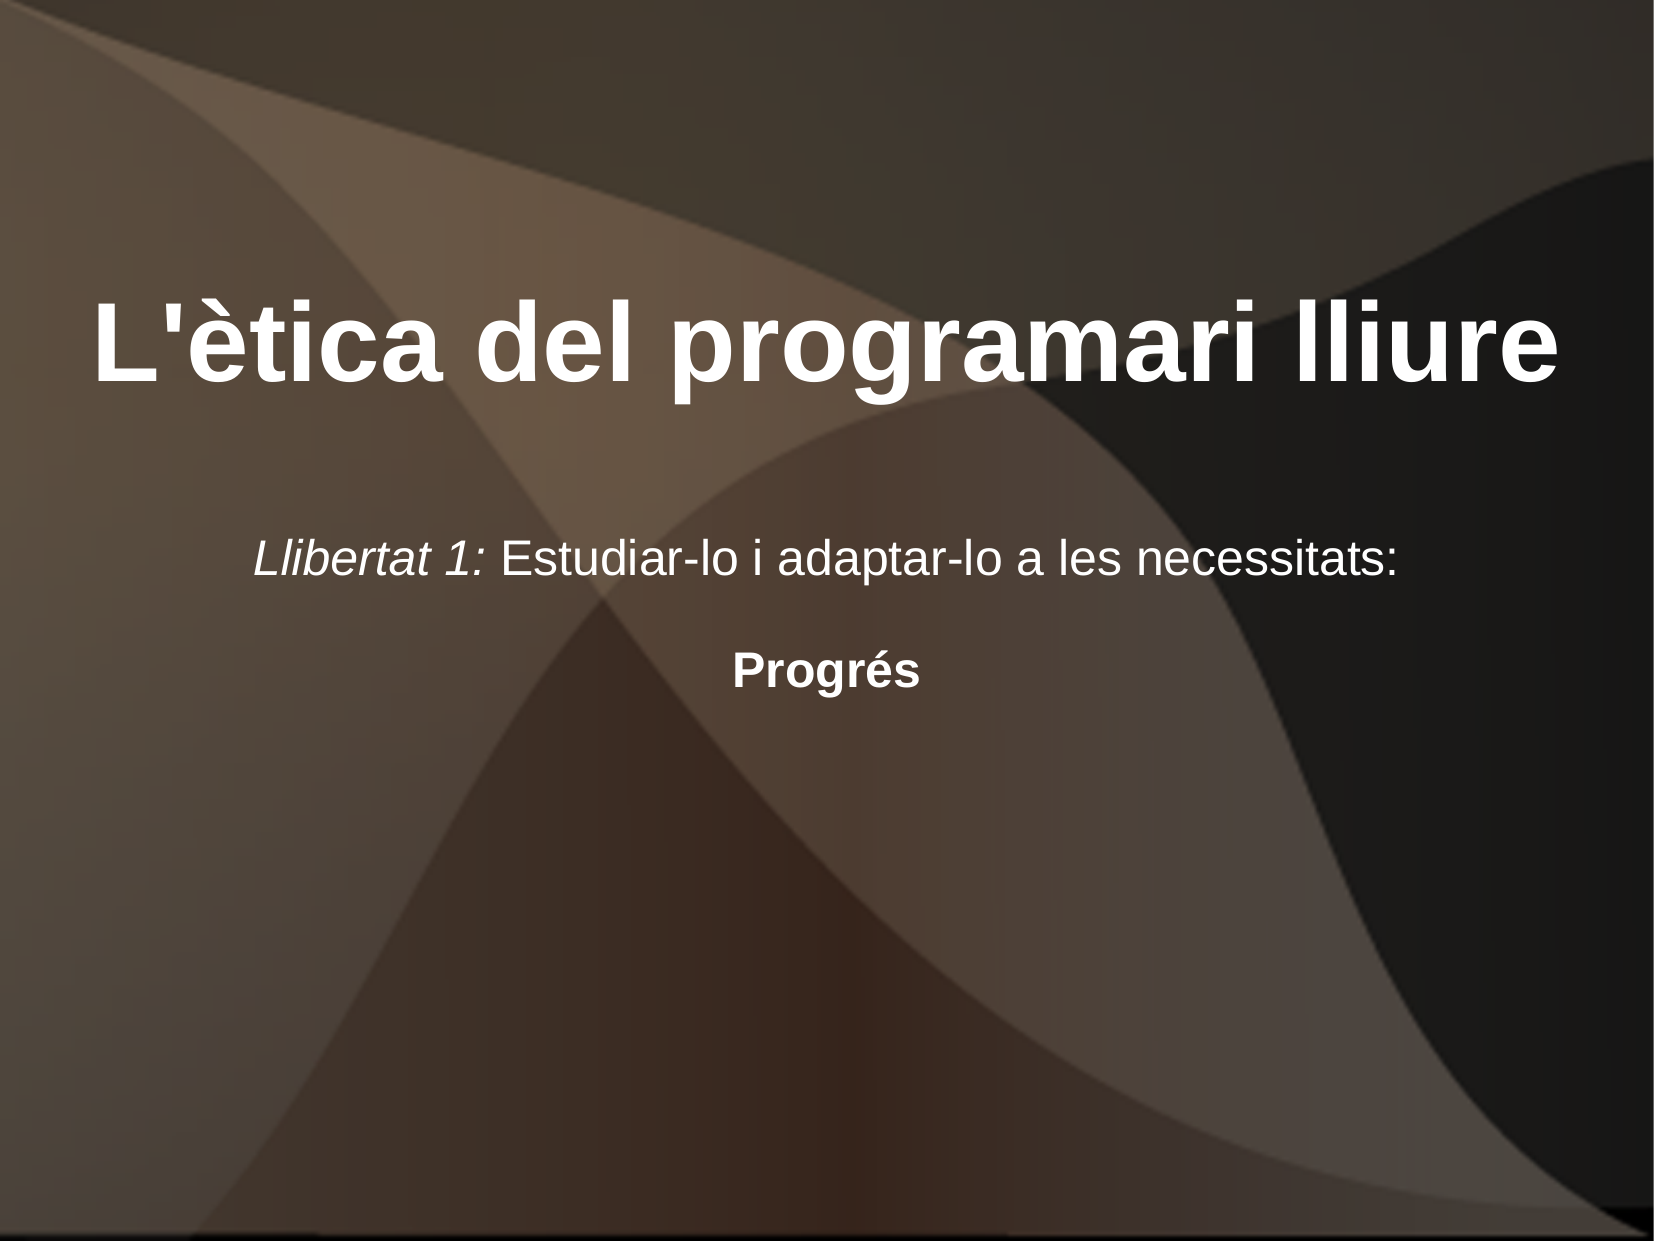

# L'ètica del programari lliure
Llibertat 1: Estudiar-lo i adaptar-lo a les necessitats:
Progrés